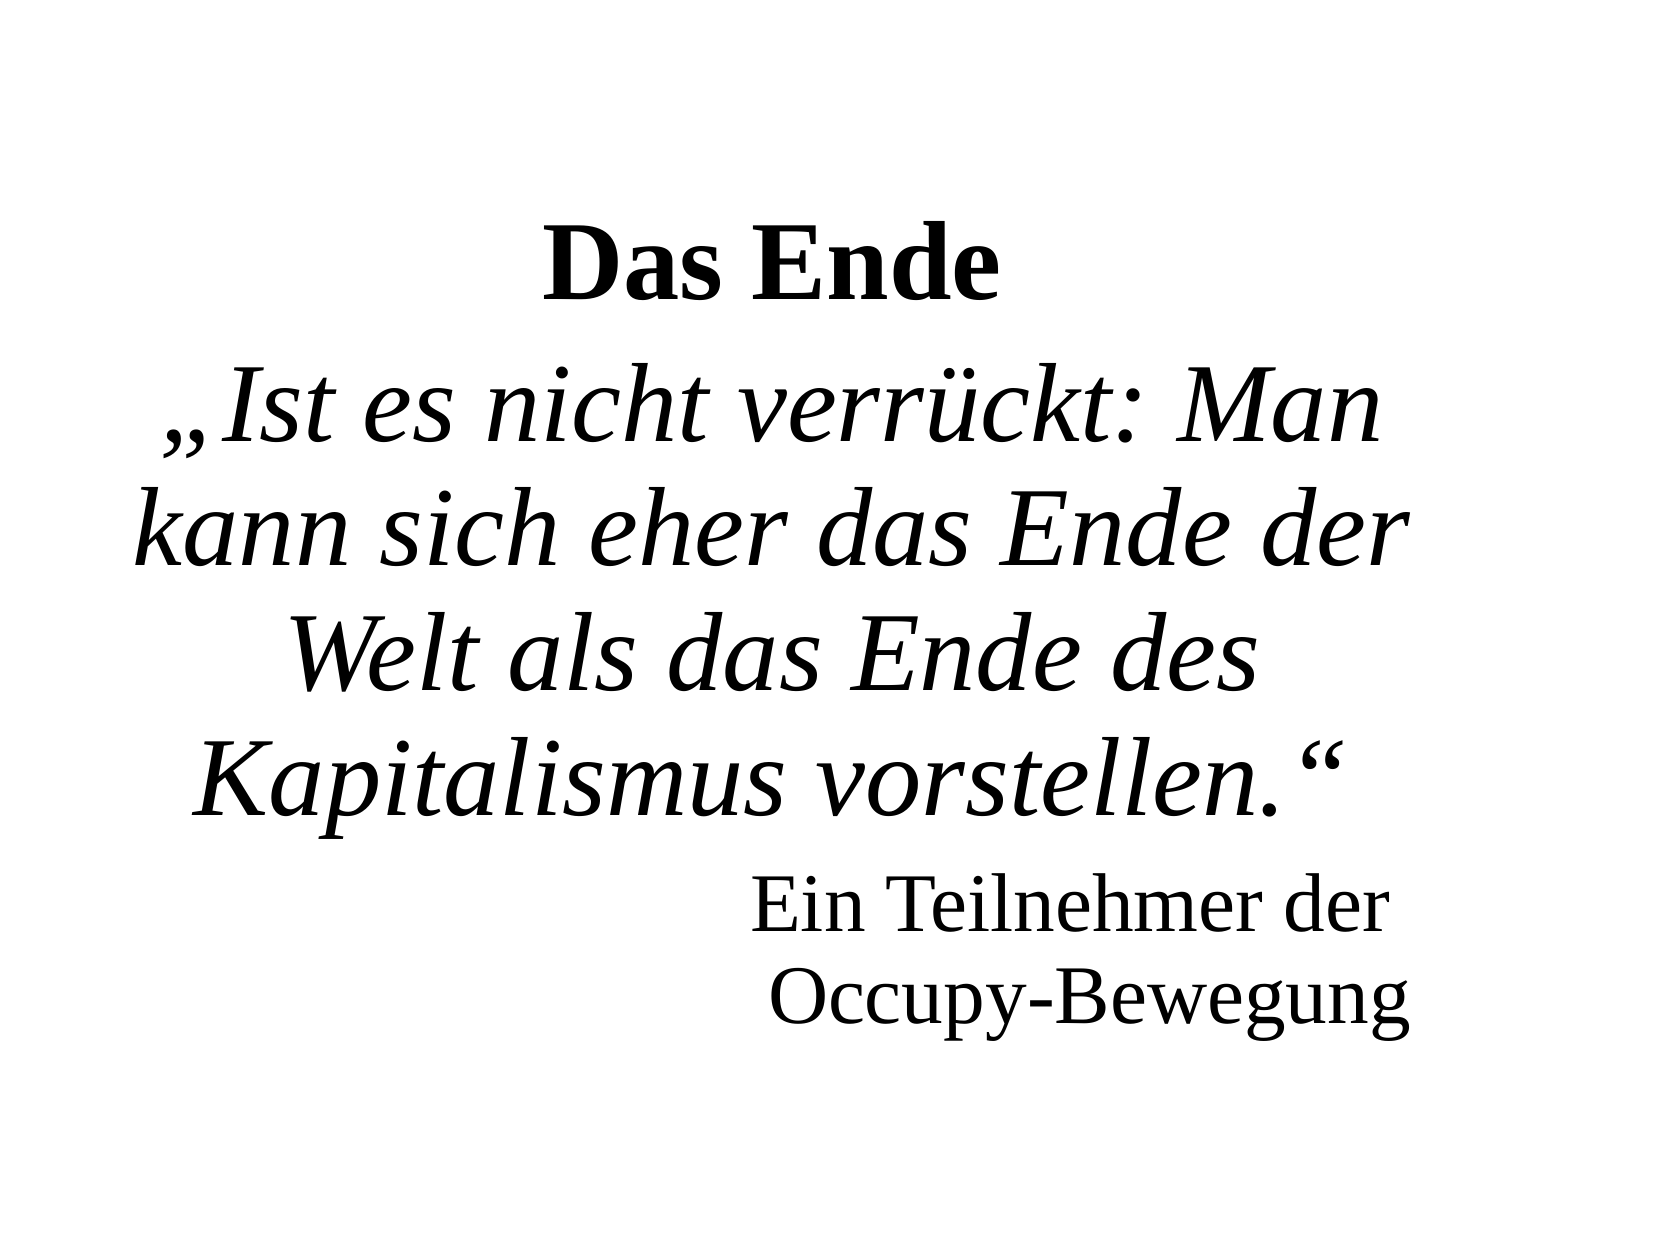

Das Ende
„Ist es nicht verrückt: Man kann sich eher das Ende der Welt als das Ende des Kapitalismus vorstellen.“
Ein Teilnehmer der
Occupy-Bewegung